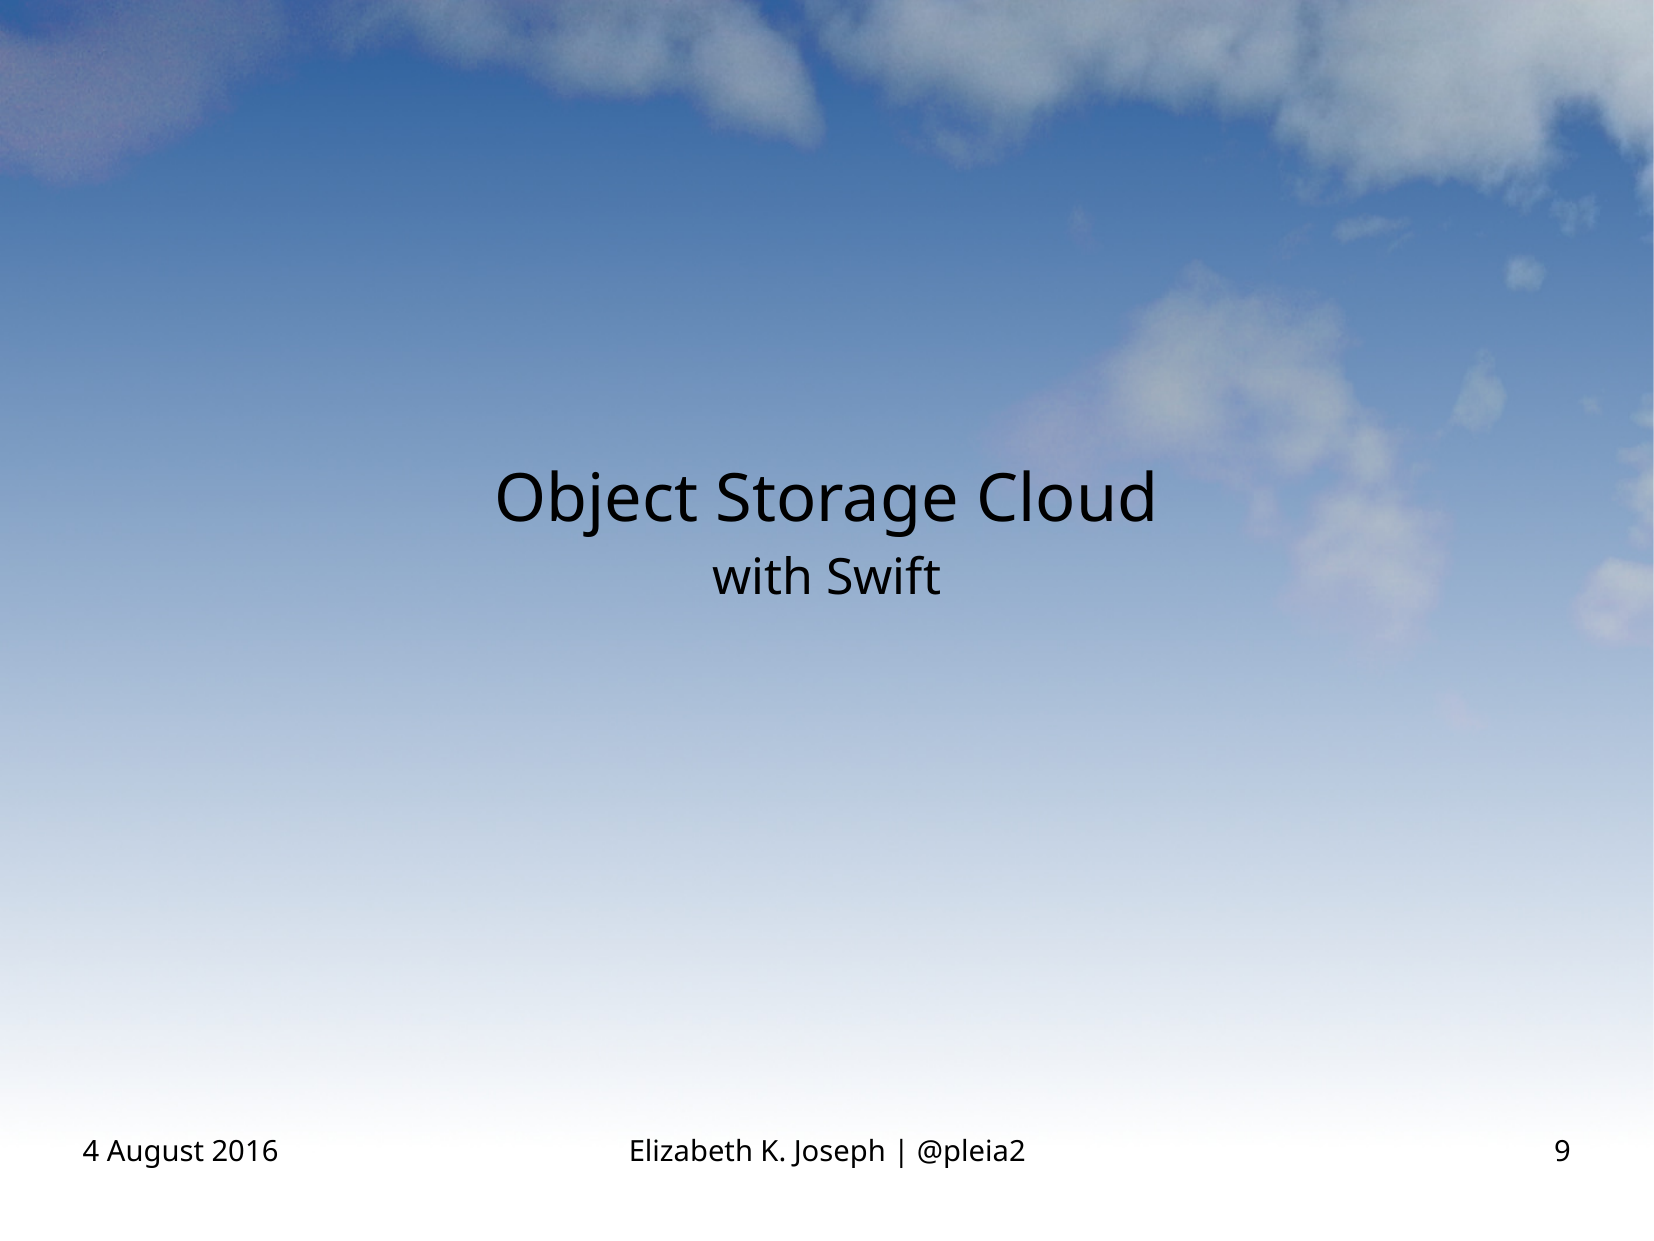

# Object Storage Cloud
with Swift
4 August 2016
Elizabeth K. Joseph | @pleia2
9